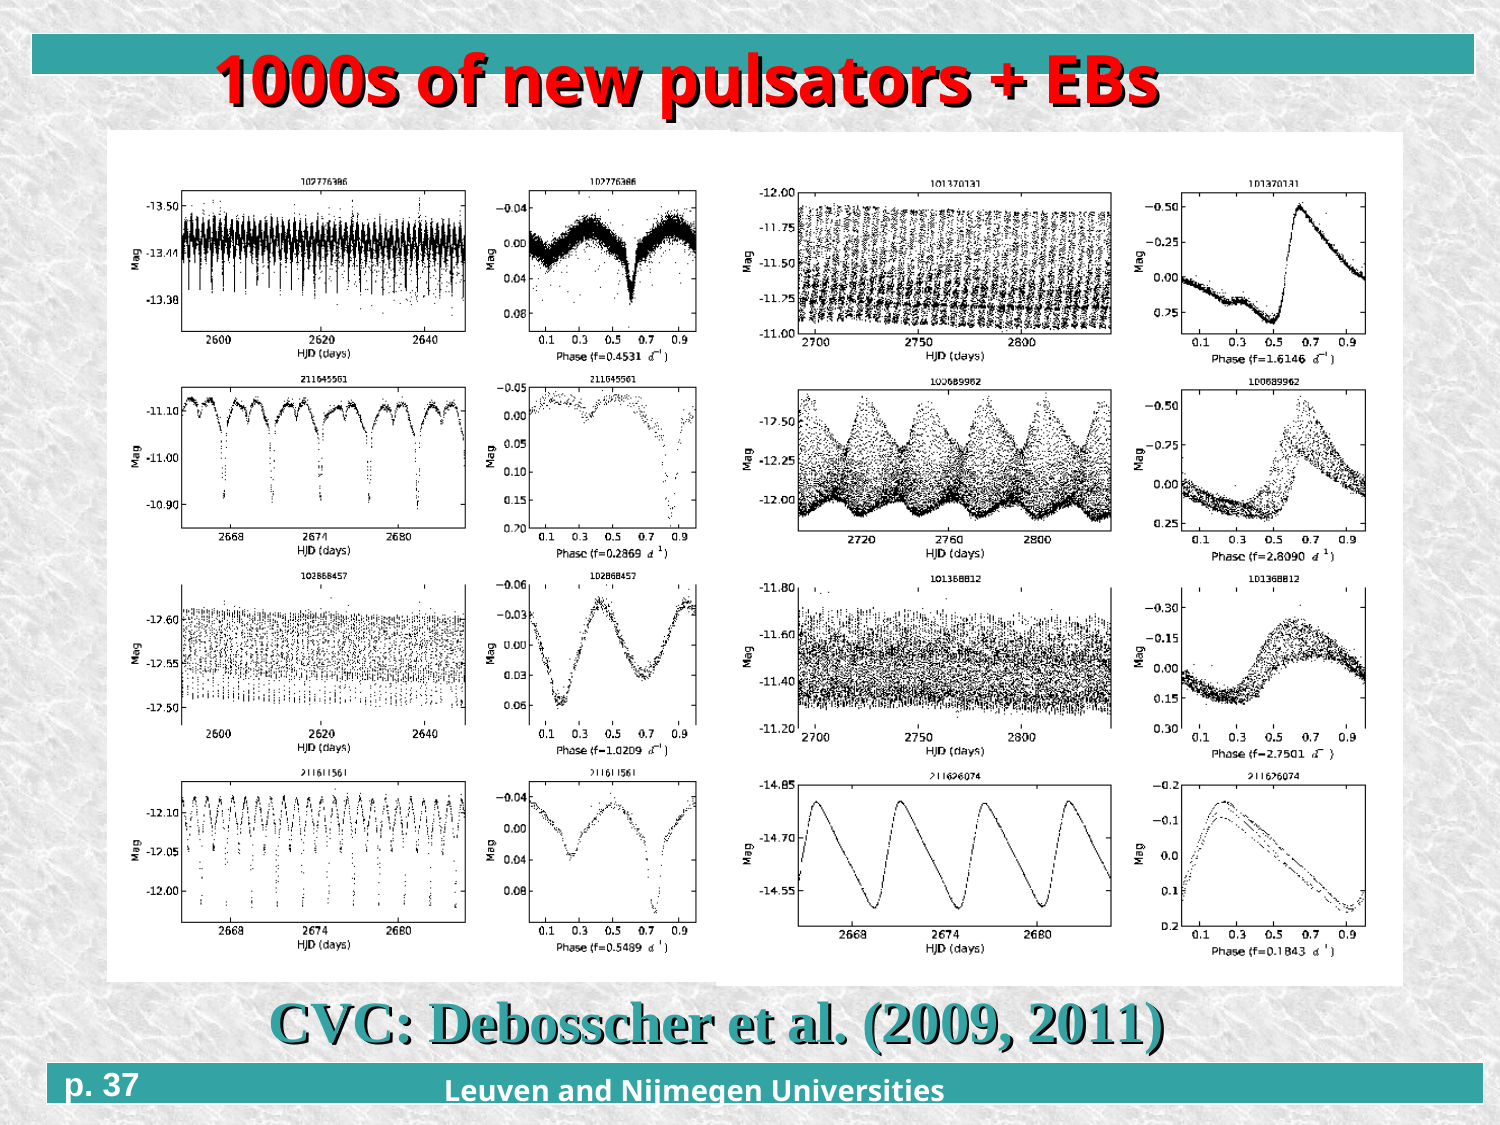

# 1000s of new pulsators + EBs
CVC: Debosscher et al. (2009, 2011)